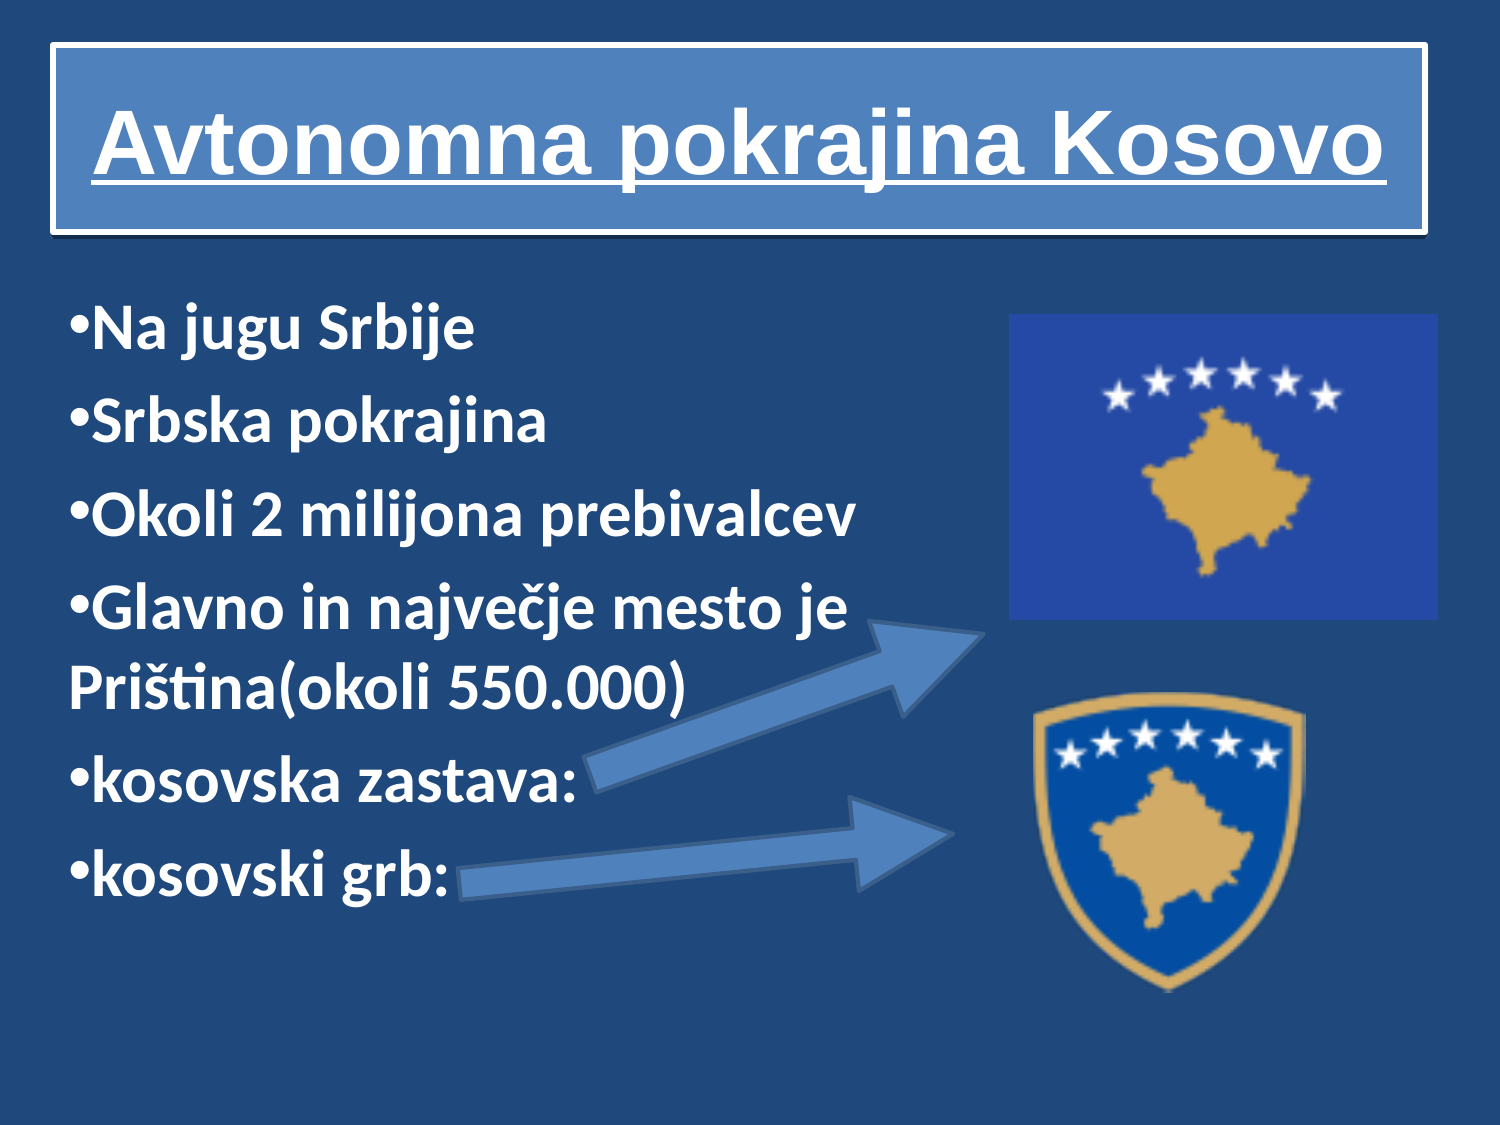

# Avtonomna pokrajina Kosovo
Na jugu Srbije
Srbska pokrajina
Okoli 2 milijona prebivalcev
Glavno in največje mesto je Priština(okoli 550.000)
kosovska zastava:
kosovski grb: